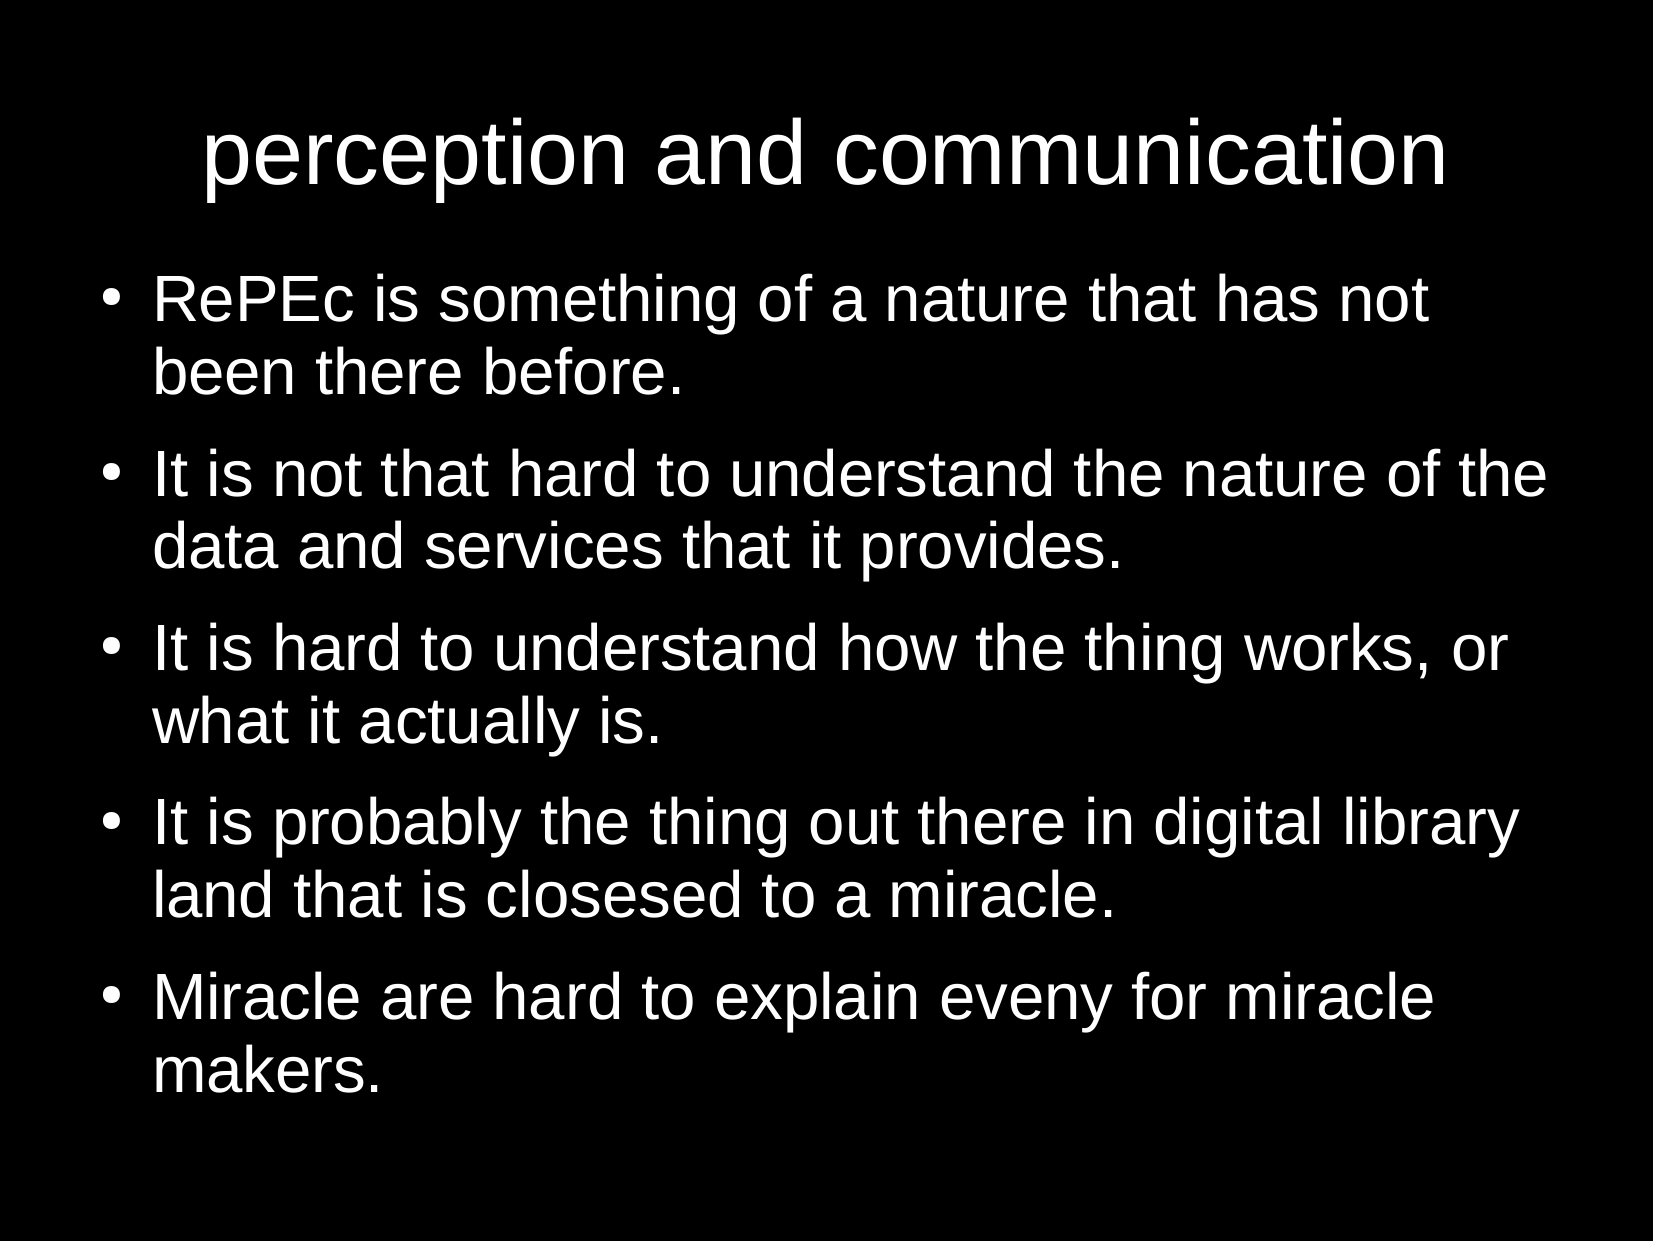

# perception and communication
RePEc is something of a nature that has not been there before.
It is not that hard to understand the nature of the data and services that it provides.
It is hard to understand how the thing works, or what it actually is.
It is probably the thing out there in digital library land that is closesed to a miracle.
Miracle are hard to explain eveny for miracle makers.